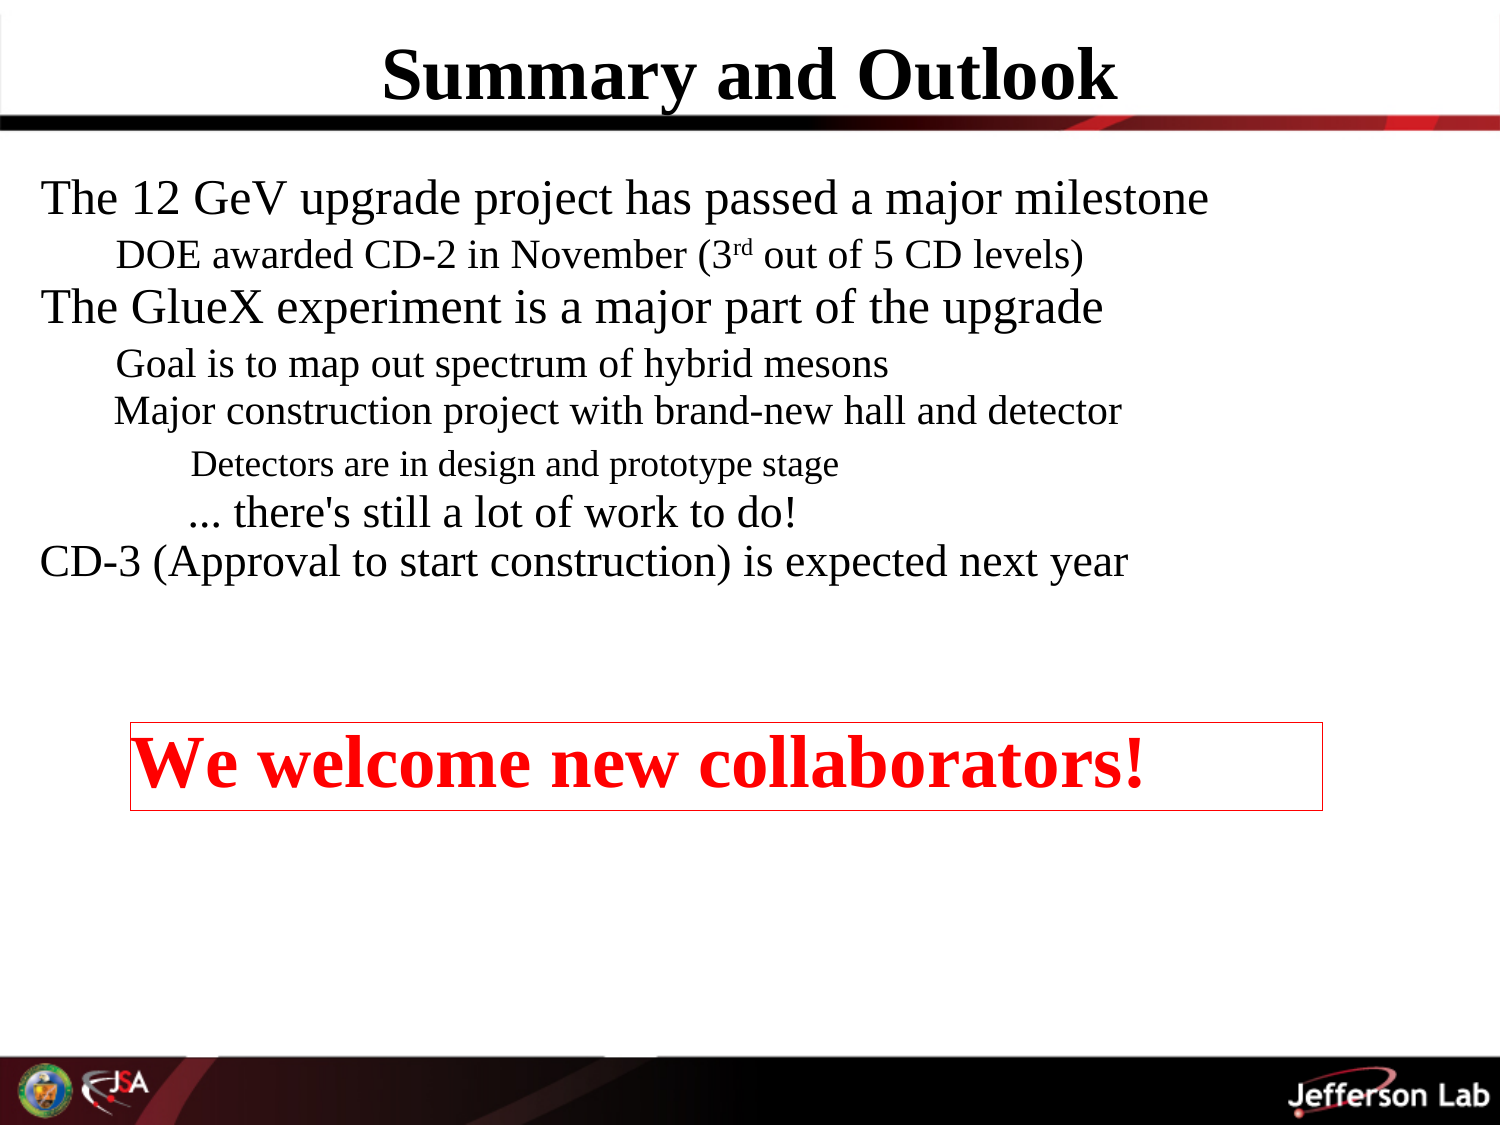

# Summary and Outlook
 The 12 GeV upgrade project has passed a major milestone
 DOE awarded CD-2 in November (3rd out of 5 CD levels)
 The GlueX experiment is a major part of the upgrade
 Goal is to map out spectrum of hybrid mesons
 Major construction project with brand-new hall and detector
 Detectors are in design and prototype stage
 ... there's still a lot of work to do!
 CD-3 (Approval to start construction) is expected next year
We welcome new collaborators!